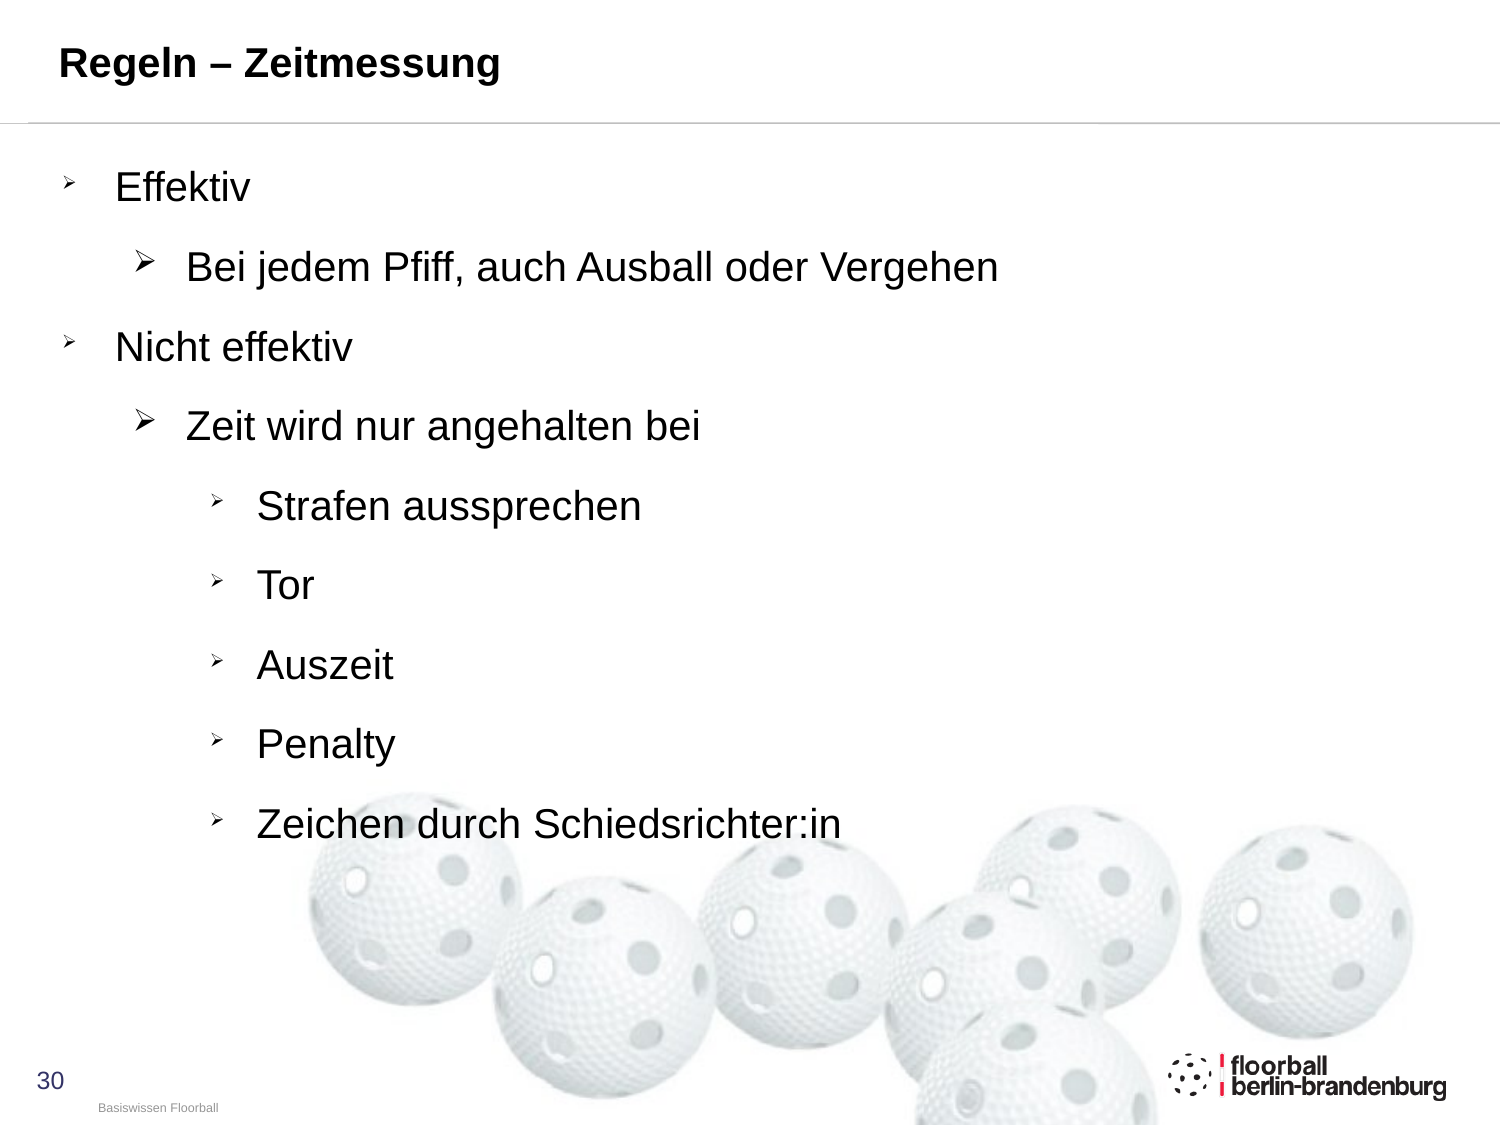

Regeln – Zeitmessung
Effektiv
Bei jedem Pfiff, auch Ausball oder Vergehen
Nicht effektiv
Zeit wird nur angehalten bei
Strafen aussprechen
Tor
Auszeit
Penalty
Zeichen durch Schiedsrichter:in